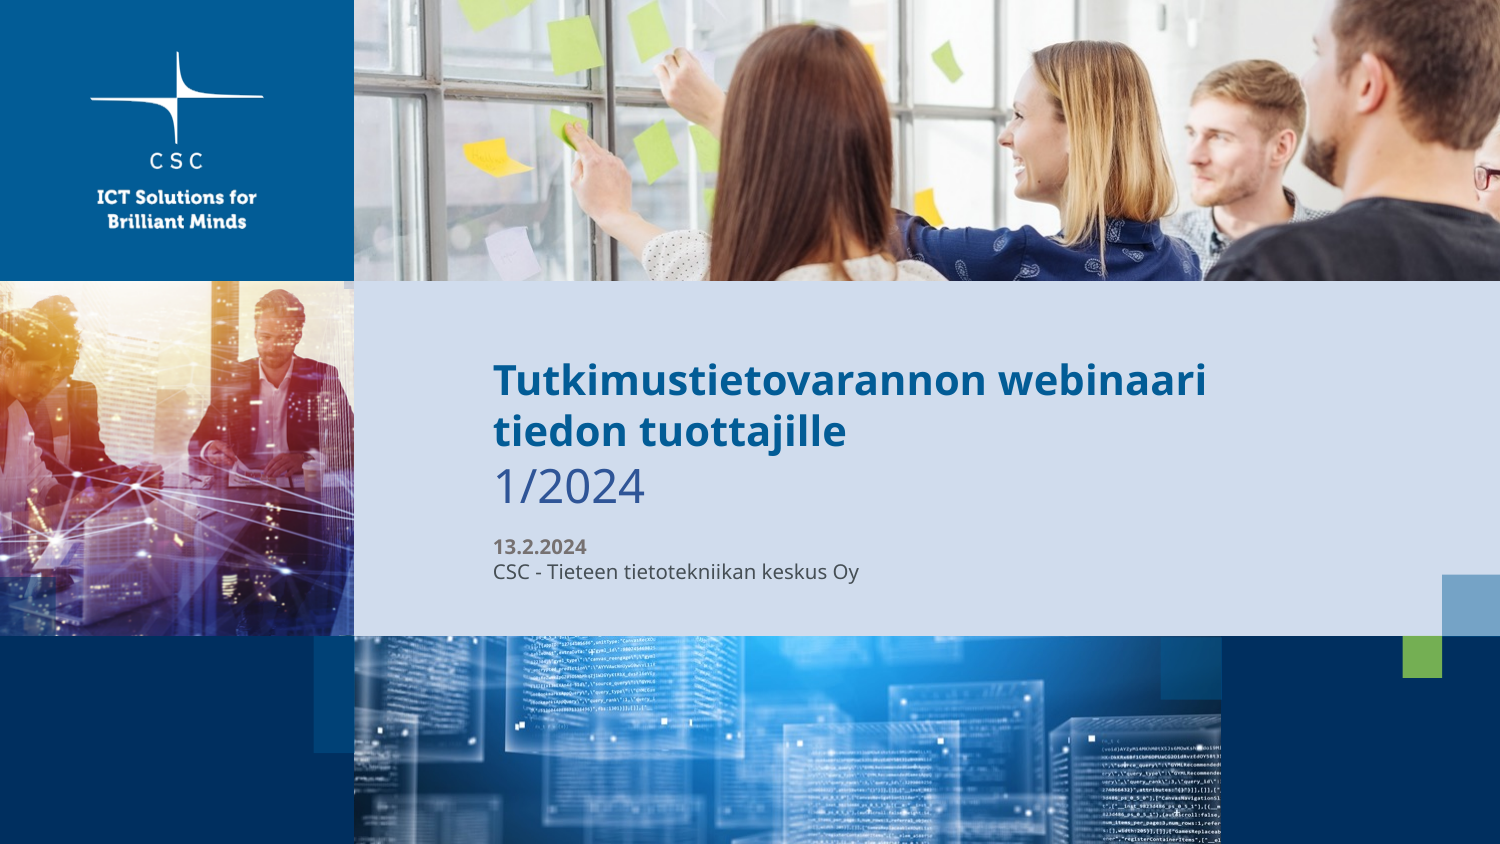

# Tutkimustietovarannon webinaari tiedon tuottajille 1/2024
13.2.2024
CSC - Tieteen tietotekniikan keskus Oy